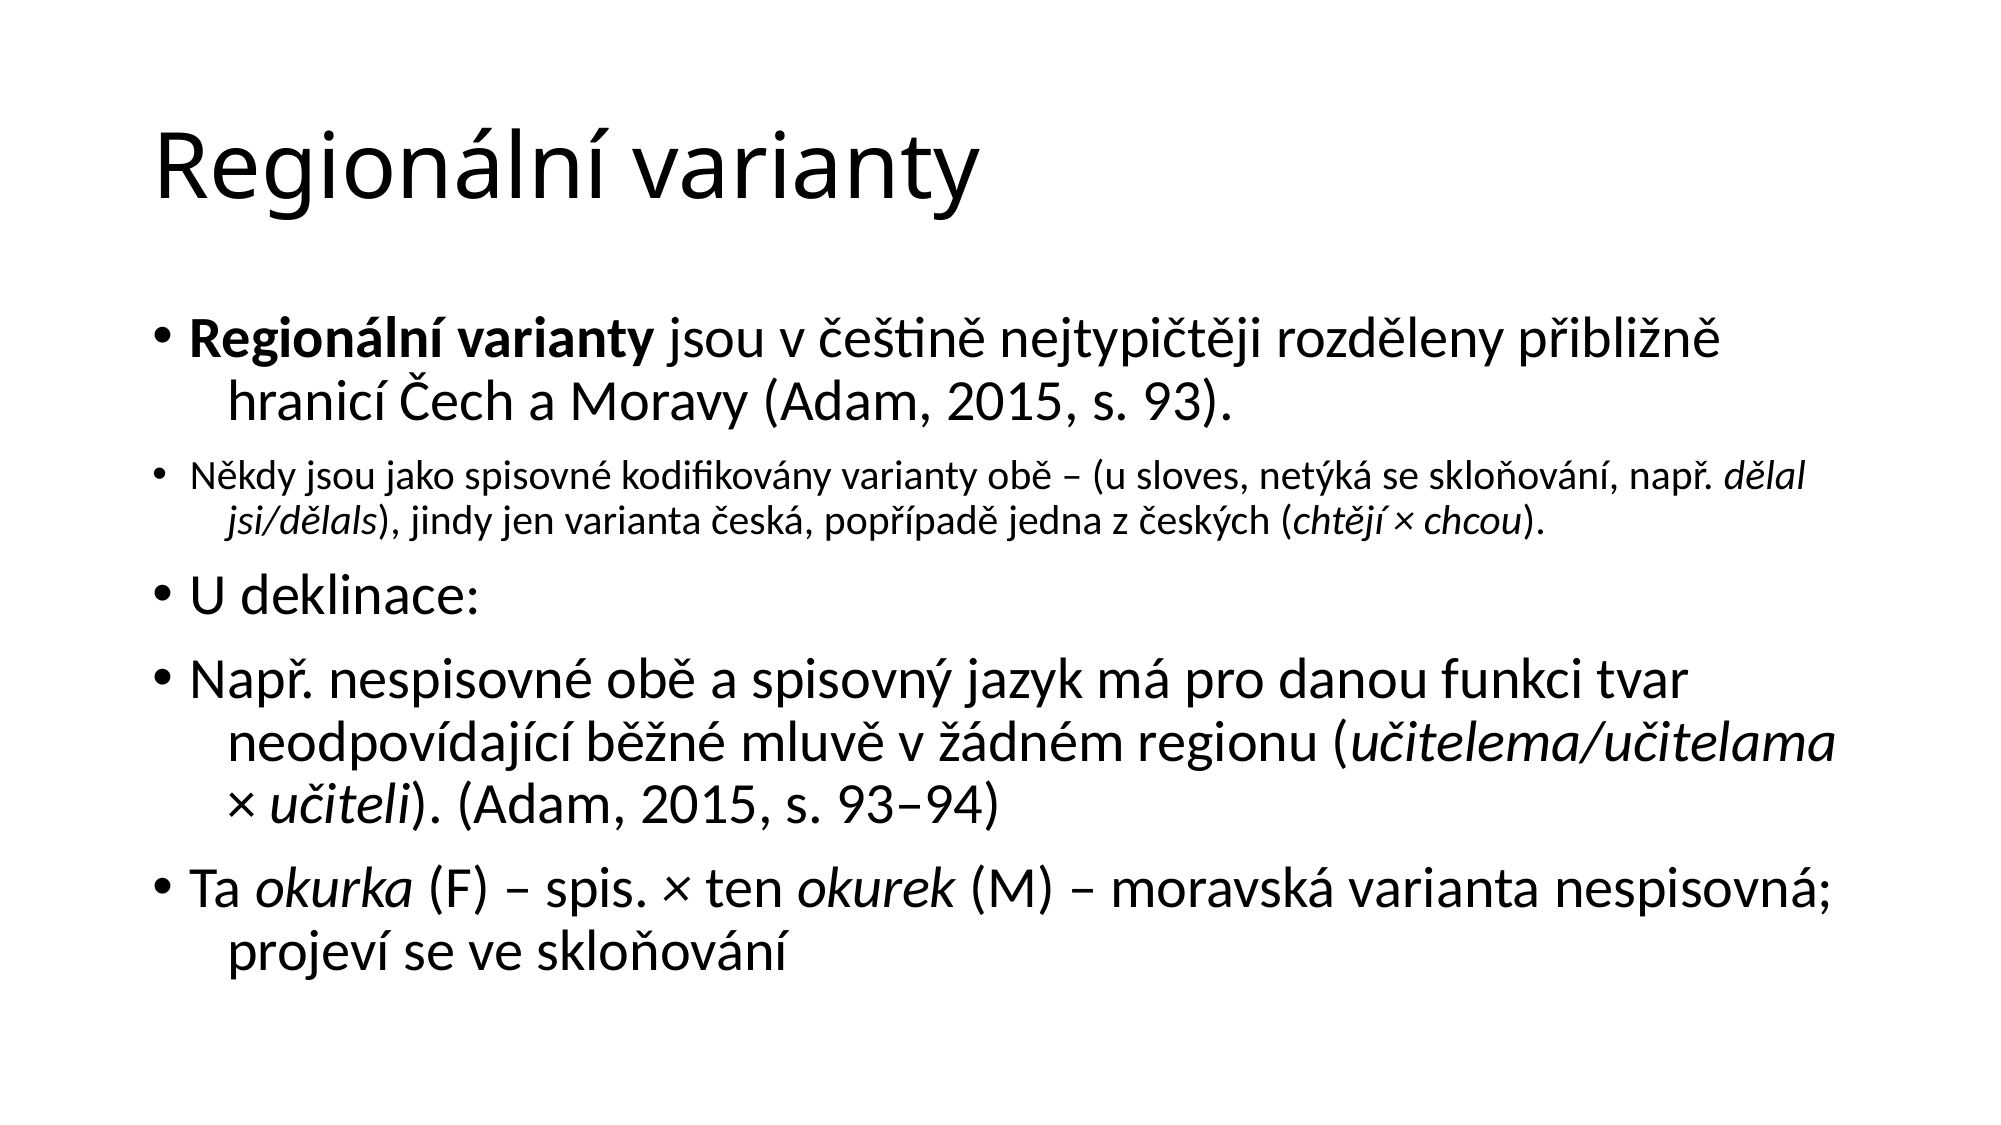

# Regionální varianty
Regionální varianty jsou v češtině nejtypičtěji rozděleny přibližně hranicí Čech a Moravy (Adam, 2015, s. 93).
Někdy jsou jako spisovné kodifikovány varianty obě – (u sloves, netýká se skloňování, např. dělal jsi/dělals), jindy jen varianta česká, popřípadě jedna z českých (chtějí × chcou).
U deklinace:
Např. nespisovné obě a spisovný jazyk má pro danou funkci tvar neodpovídající běžné mluvě v žádném regionu (učitelema/učitelama × učiteli). (Adam, 2015, s. 93–94)
Ta okurka (F) – spis. × ten okurek (M) – moravská varianta nespisovná; projeví se ve skloňování